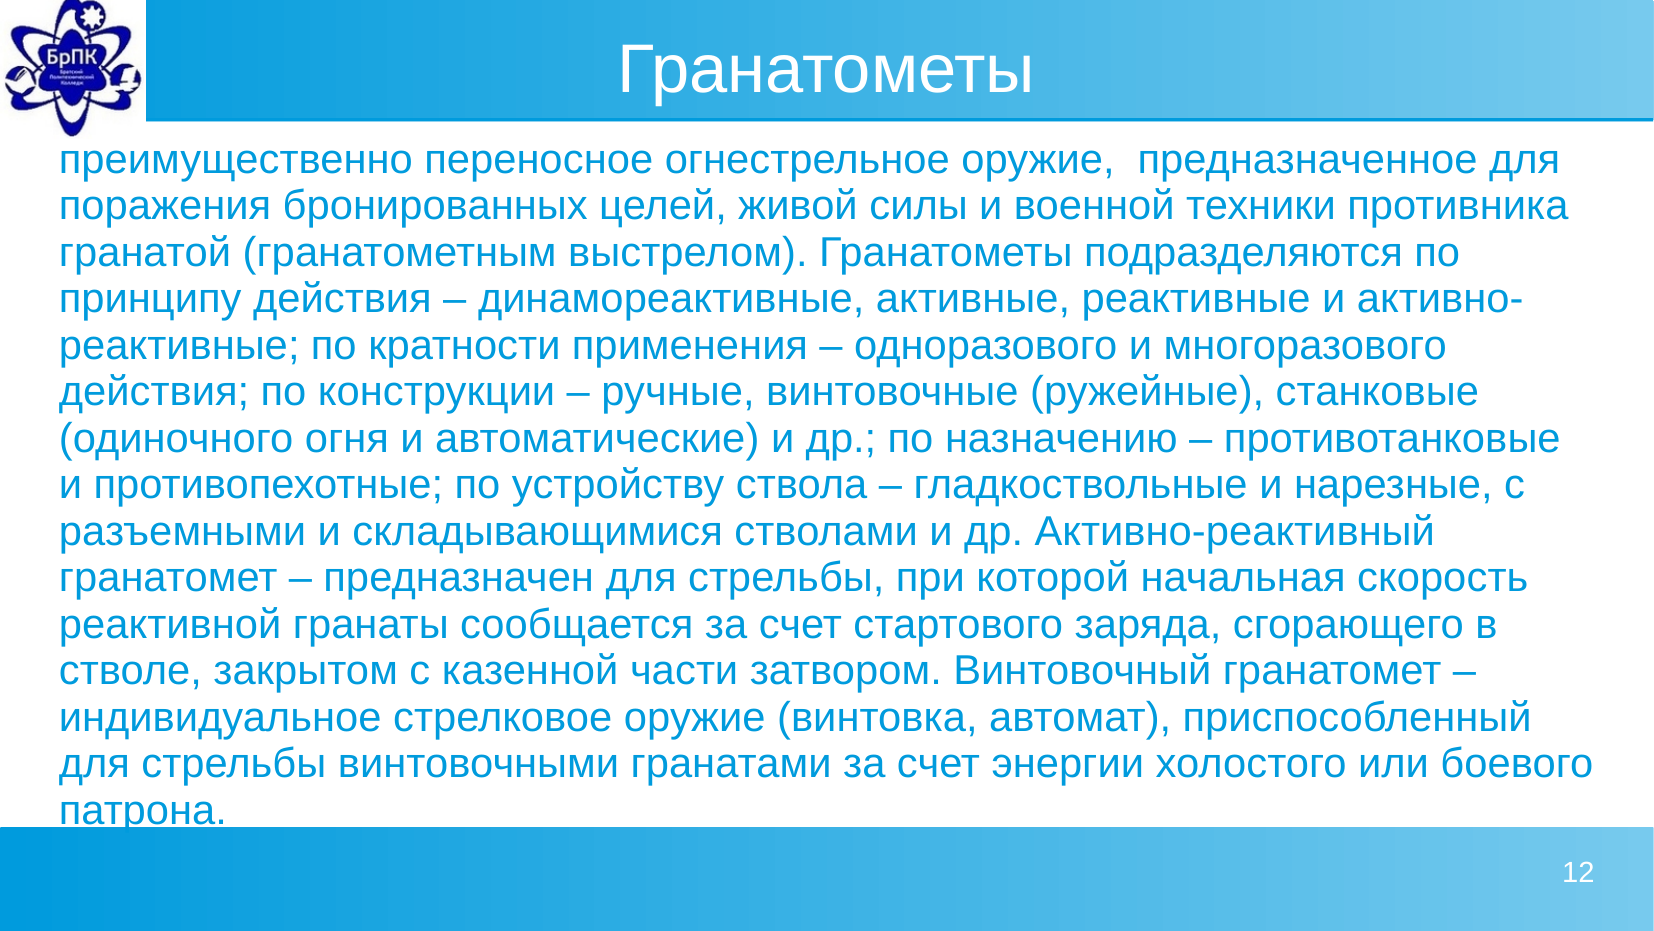

# Гранатометы
преимущественно переносное огнестрельное оружие, предназначенное для поражения бронированных целей, живой силы и военной техники противника гранатой (гранатометным выстрелом). Гранатометы подразделяются по принципу действия – динамореактивные, активные, реактивные и активно-реактивные; по кратности применения – одноразового и многоразового действия; по конструкции – ручные, винтовочные (ружейные), станковые (одиночного огня и автоматические) и др.; по назначению – противотанковые и противопехотные; по устройству ствола – гладкоствольные и нарезные, с разъемными и складывающимися стволами и др. Активно-реактивный гранатомет – предназначен для стрельбы, при которой начальная скорость реактивной гранаты сообщается за счет стартового заряда, сгорающего в стволе, закрытом с казенной части затвором. Винтовочный гранатомет – индивидуальное стрелковое оружие (винтовка, автомат), приспособленный для стрельбы винтовочными гранатами за счет энергии холостого или боевого патрона.
12